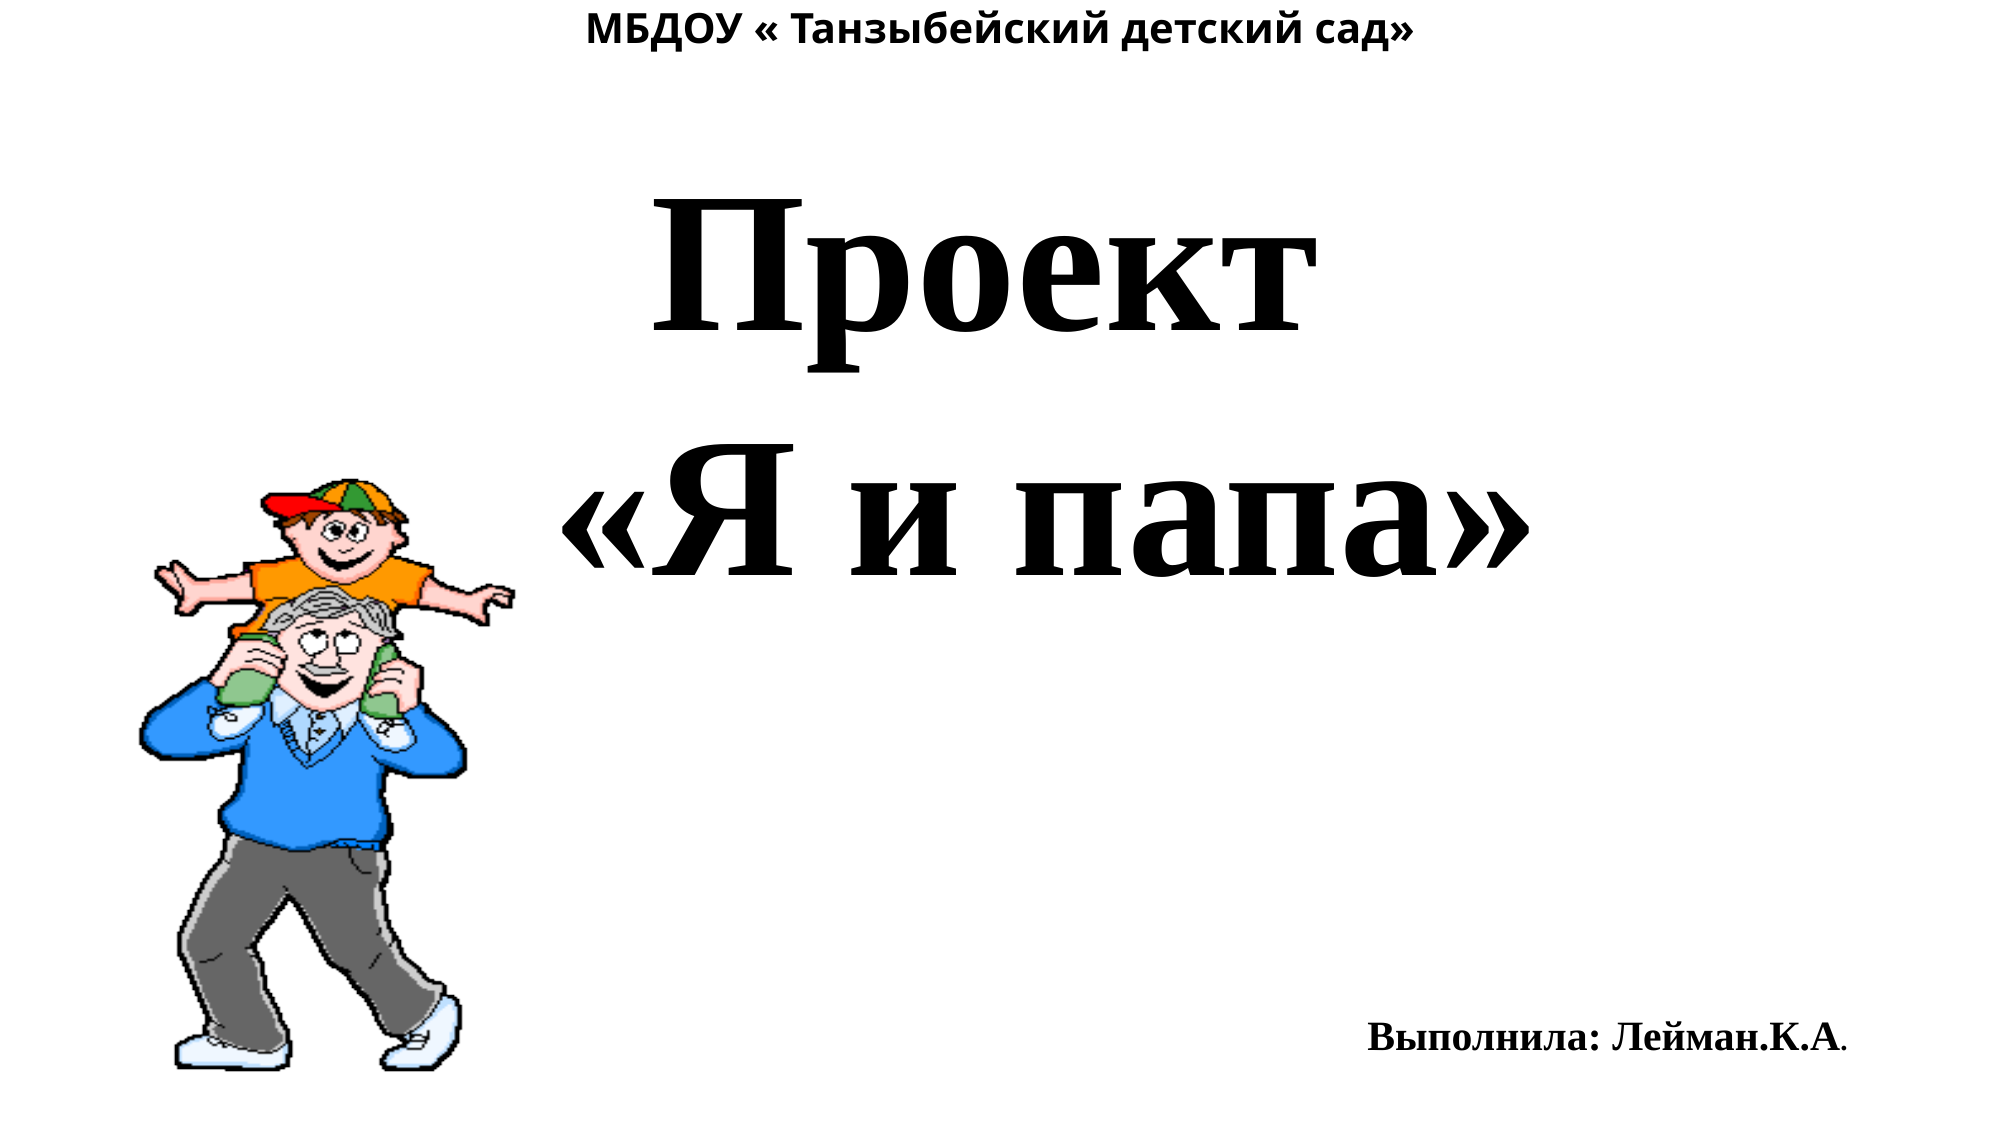

# МБДОУ « Танзыбейский детский сад»
 Проект
 «Я и папа»
Выполнила: Лейман.К.А.